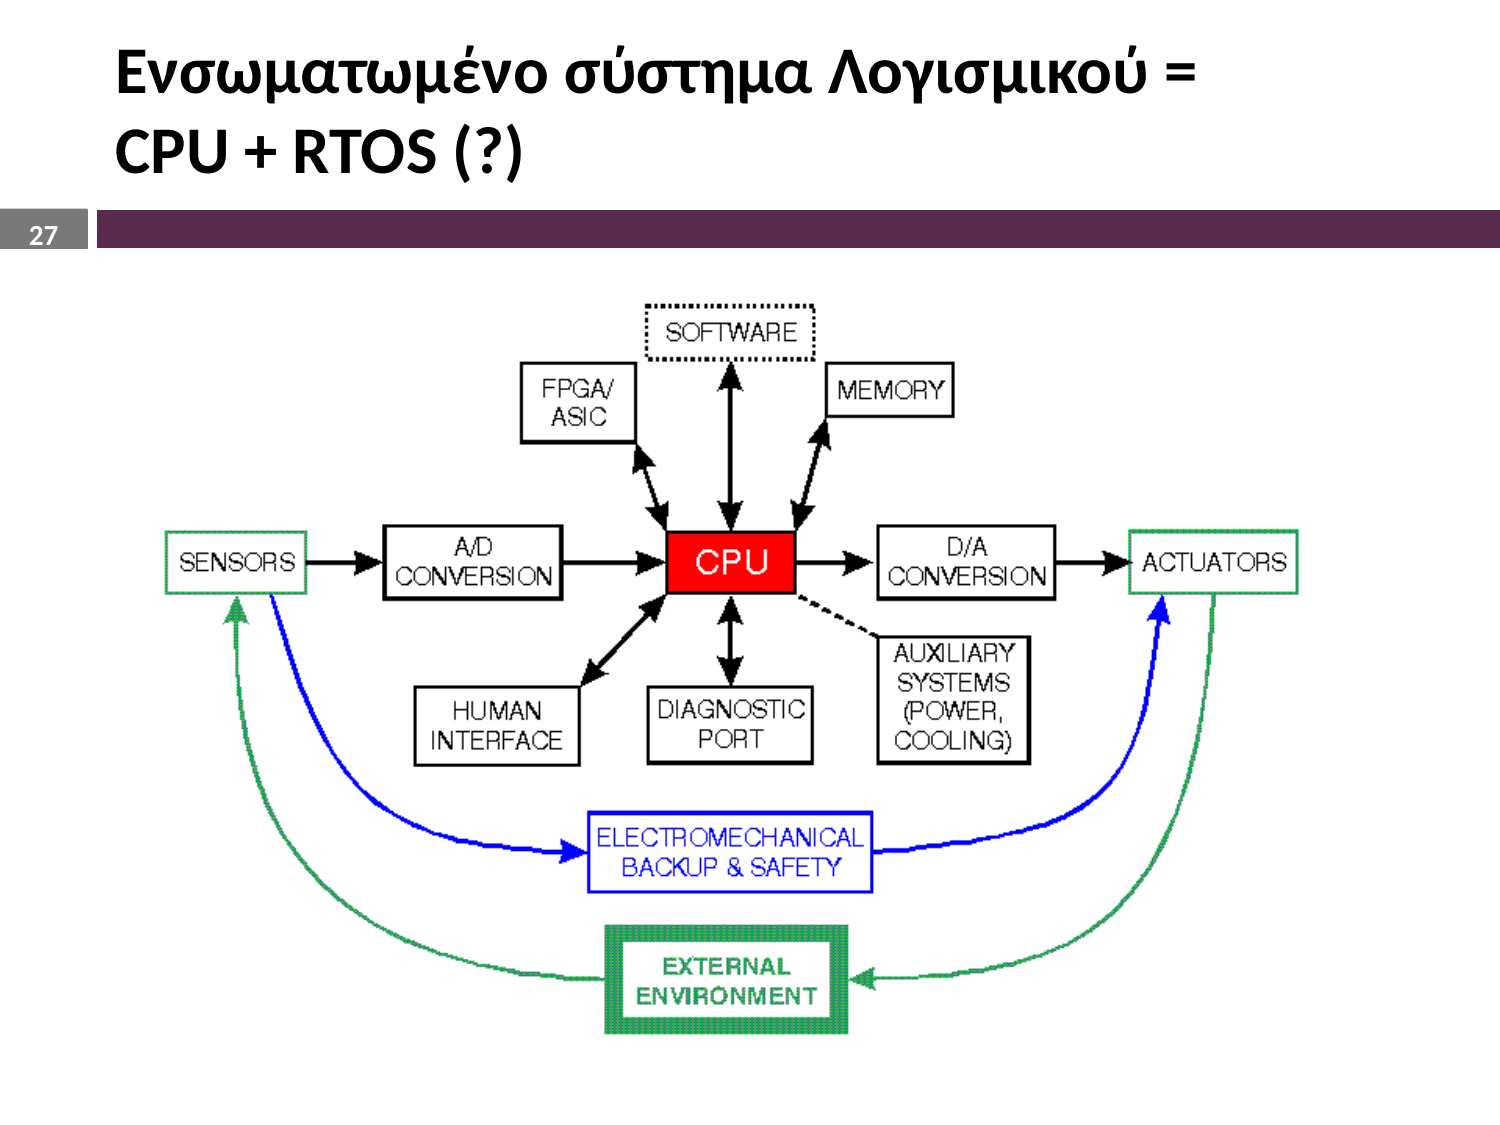

# Ενσωματωμένο σύστημα Λογισμικού = CPU + RTOS (?)